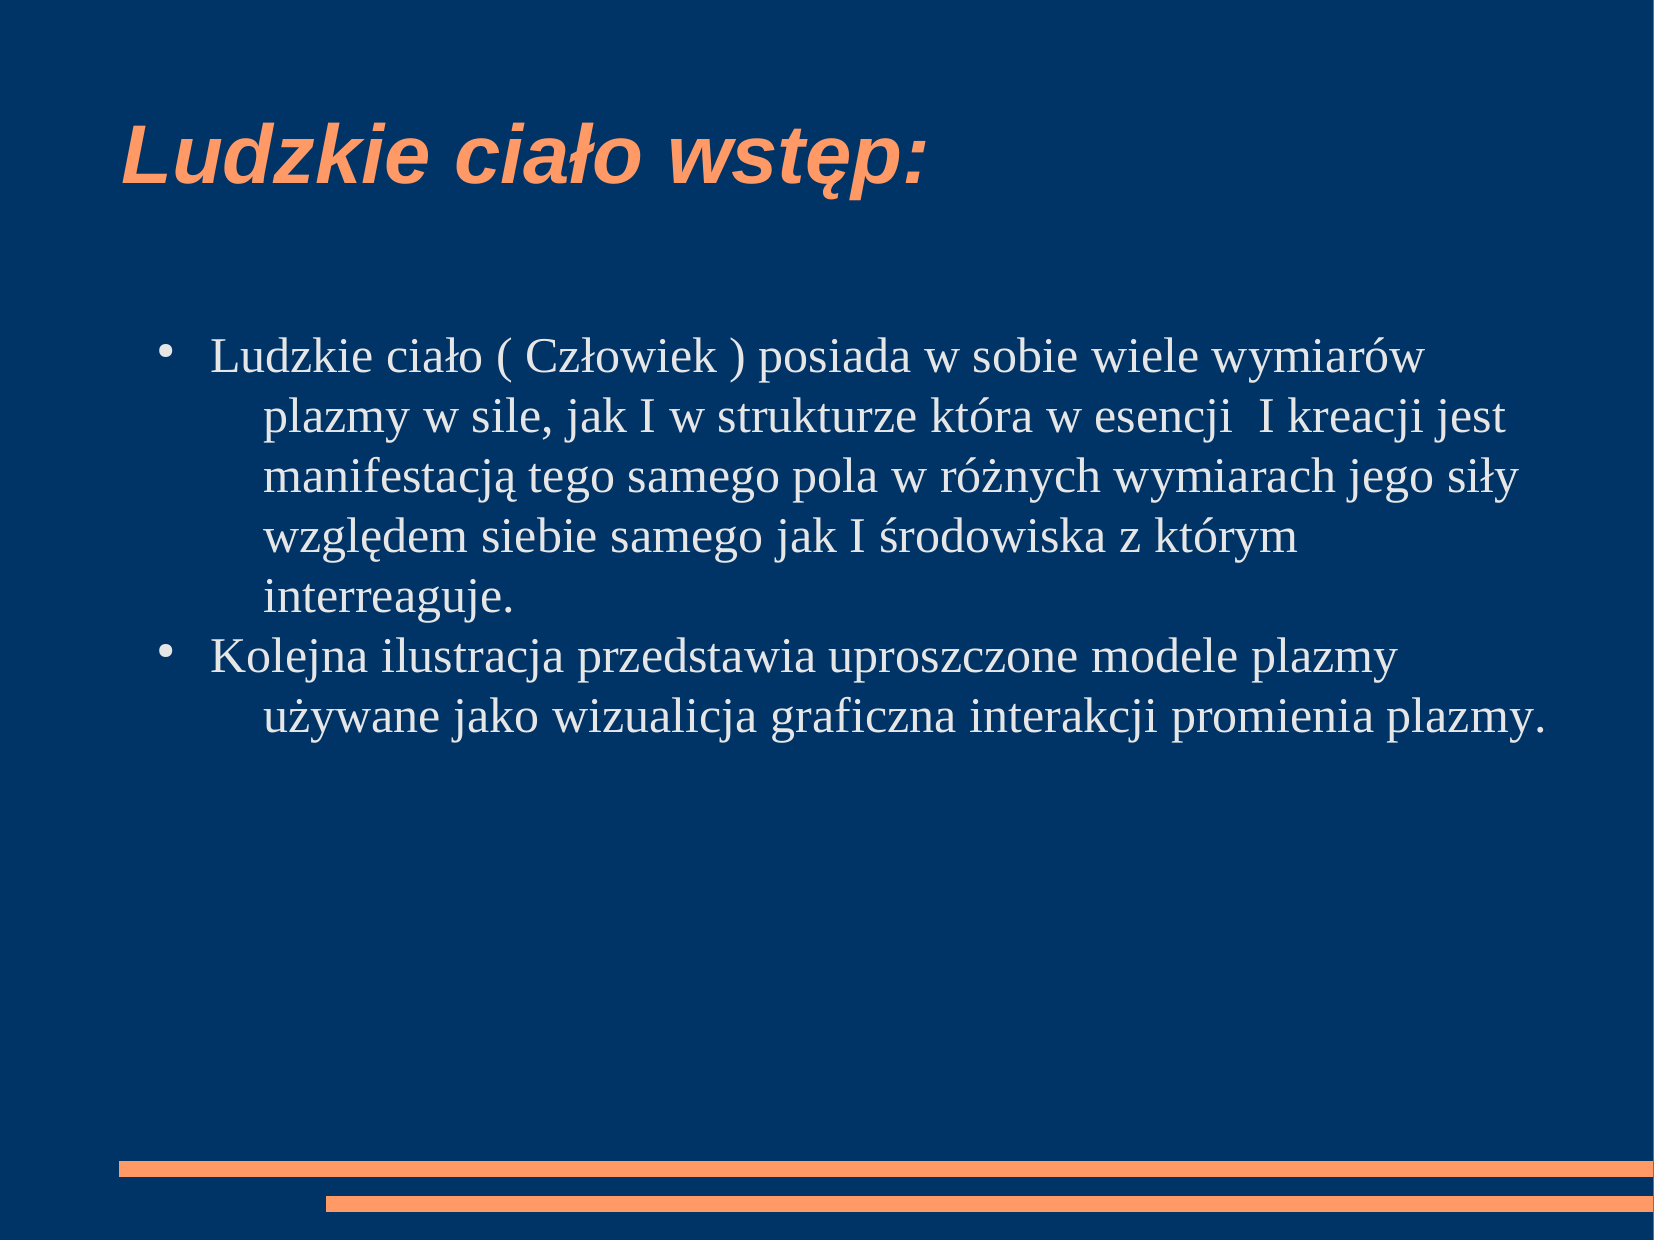

# Ludzkie ciało wstęp:
Ludzkie ciało ( Człowiek ) posiada w sobie wiele wymiarów plazmy w sile, jak I w strukturze która w esencji I kreacji jest manifestacją tego samego pola w różnych wymiarach jego siły względem siebie samego jak I środowiska z którym interreaguje.
Kolejna ilustracja przedstawia uproszczone modele plazmy używane jako wizualicja graficzna interakcji promienia plazmy.